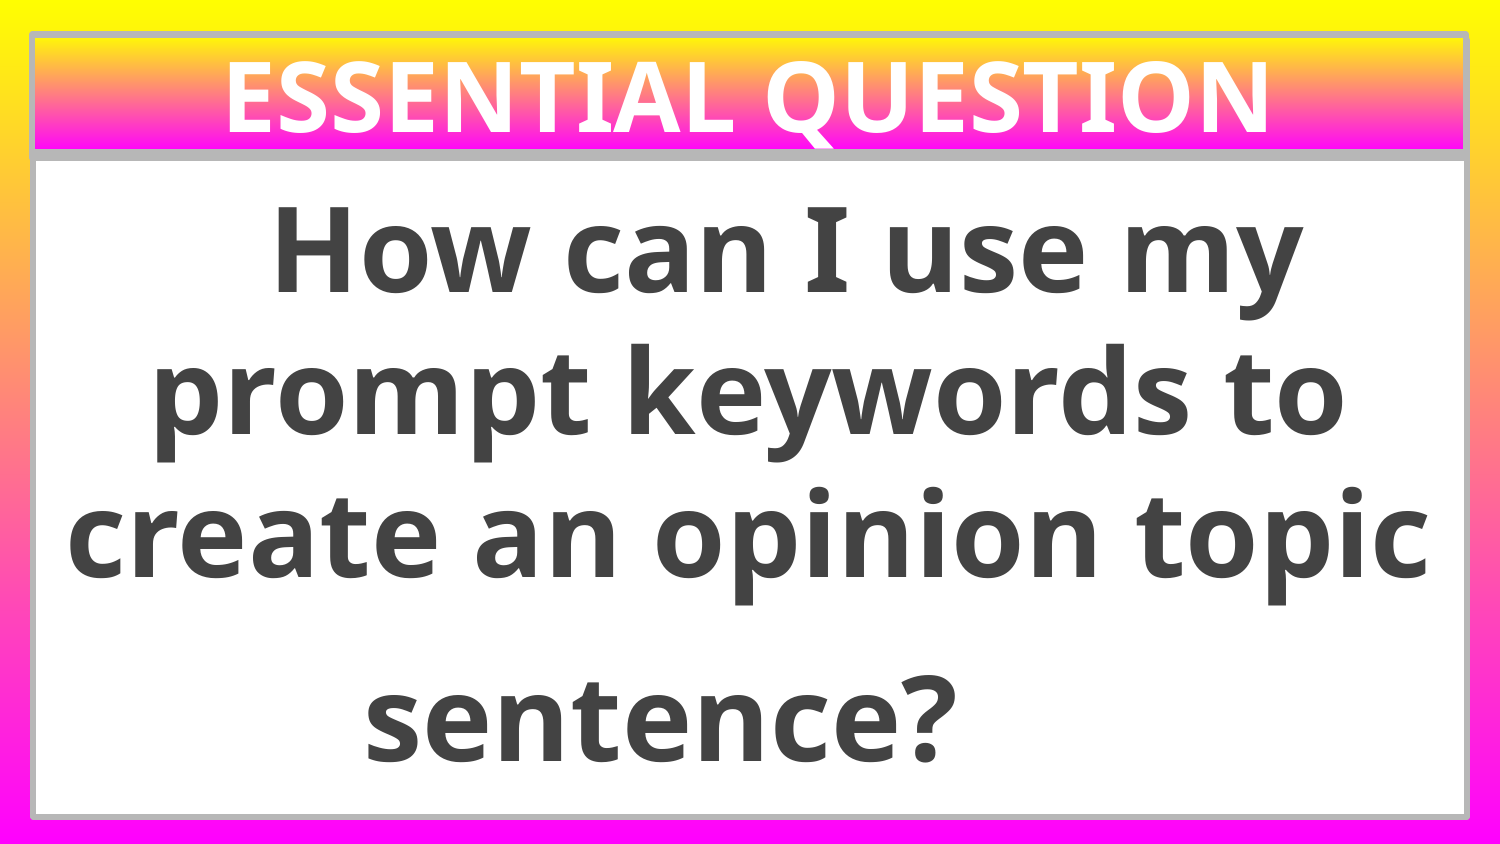

ESSENTIAL QUESTION
How can I use my prompt keywords to create an opinion topic sentence?